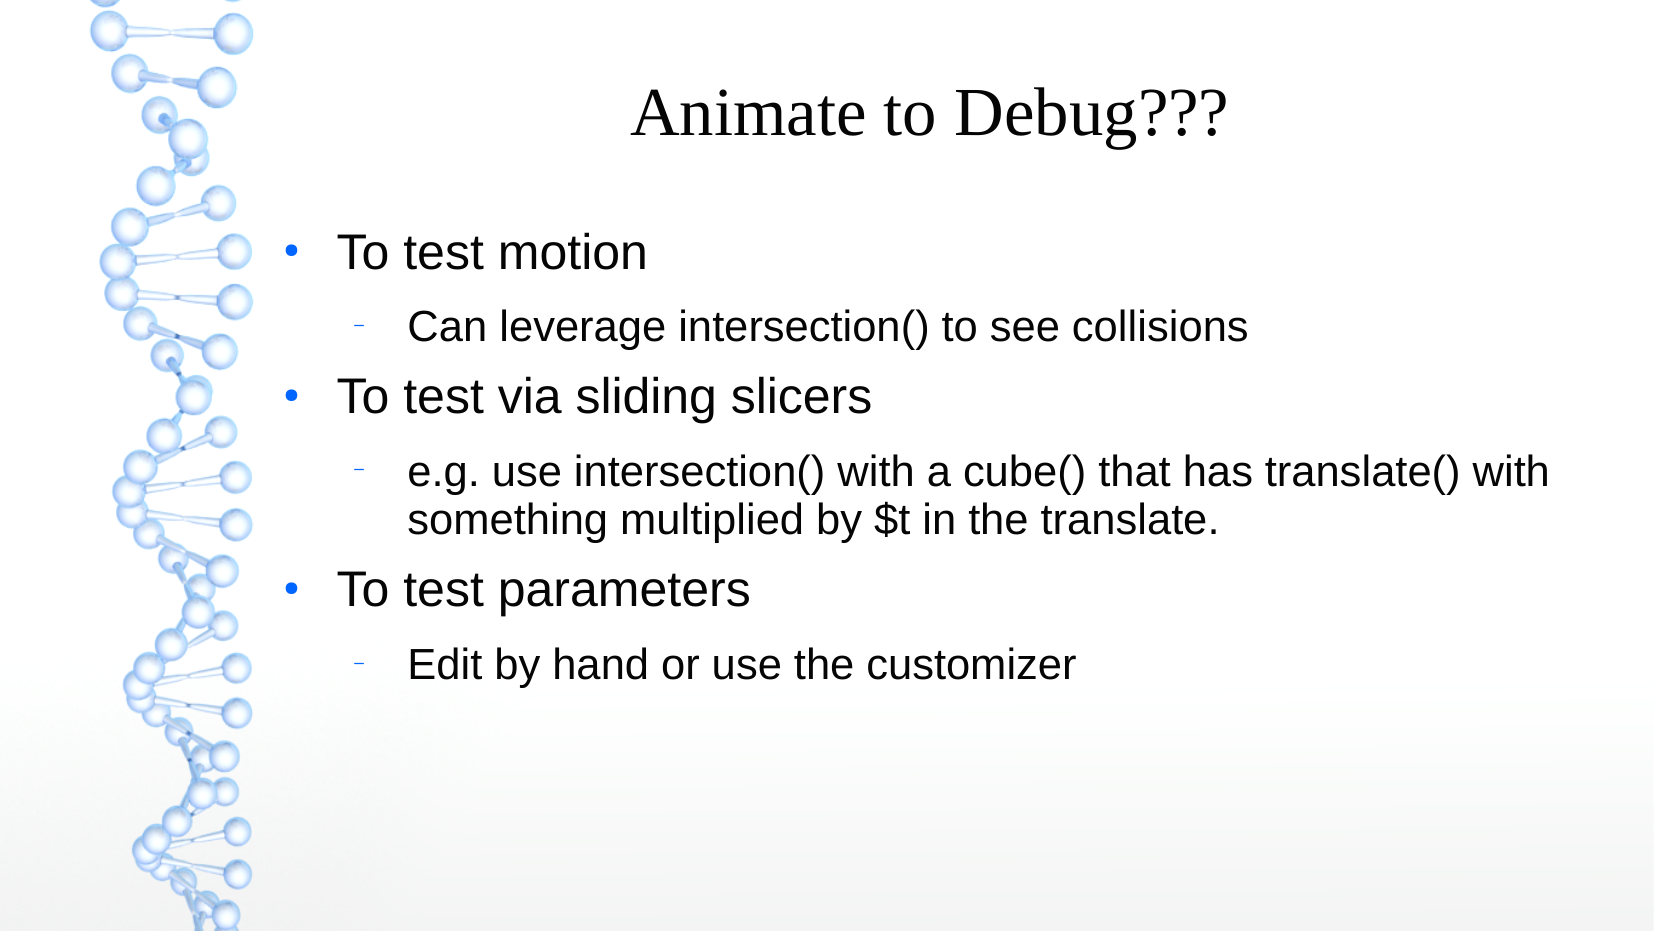

# Animate to Debug???
To test motion
Can leverage intersection() to see collisions
To test via sliding slicers
e.g. use intersection() with a cube() that has translate() with something multiplied by $t in the translate.
To test parameters
Edit by hand or use the customizer